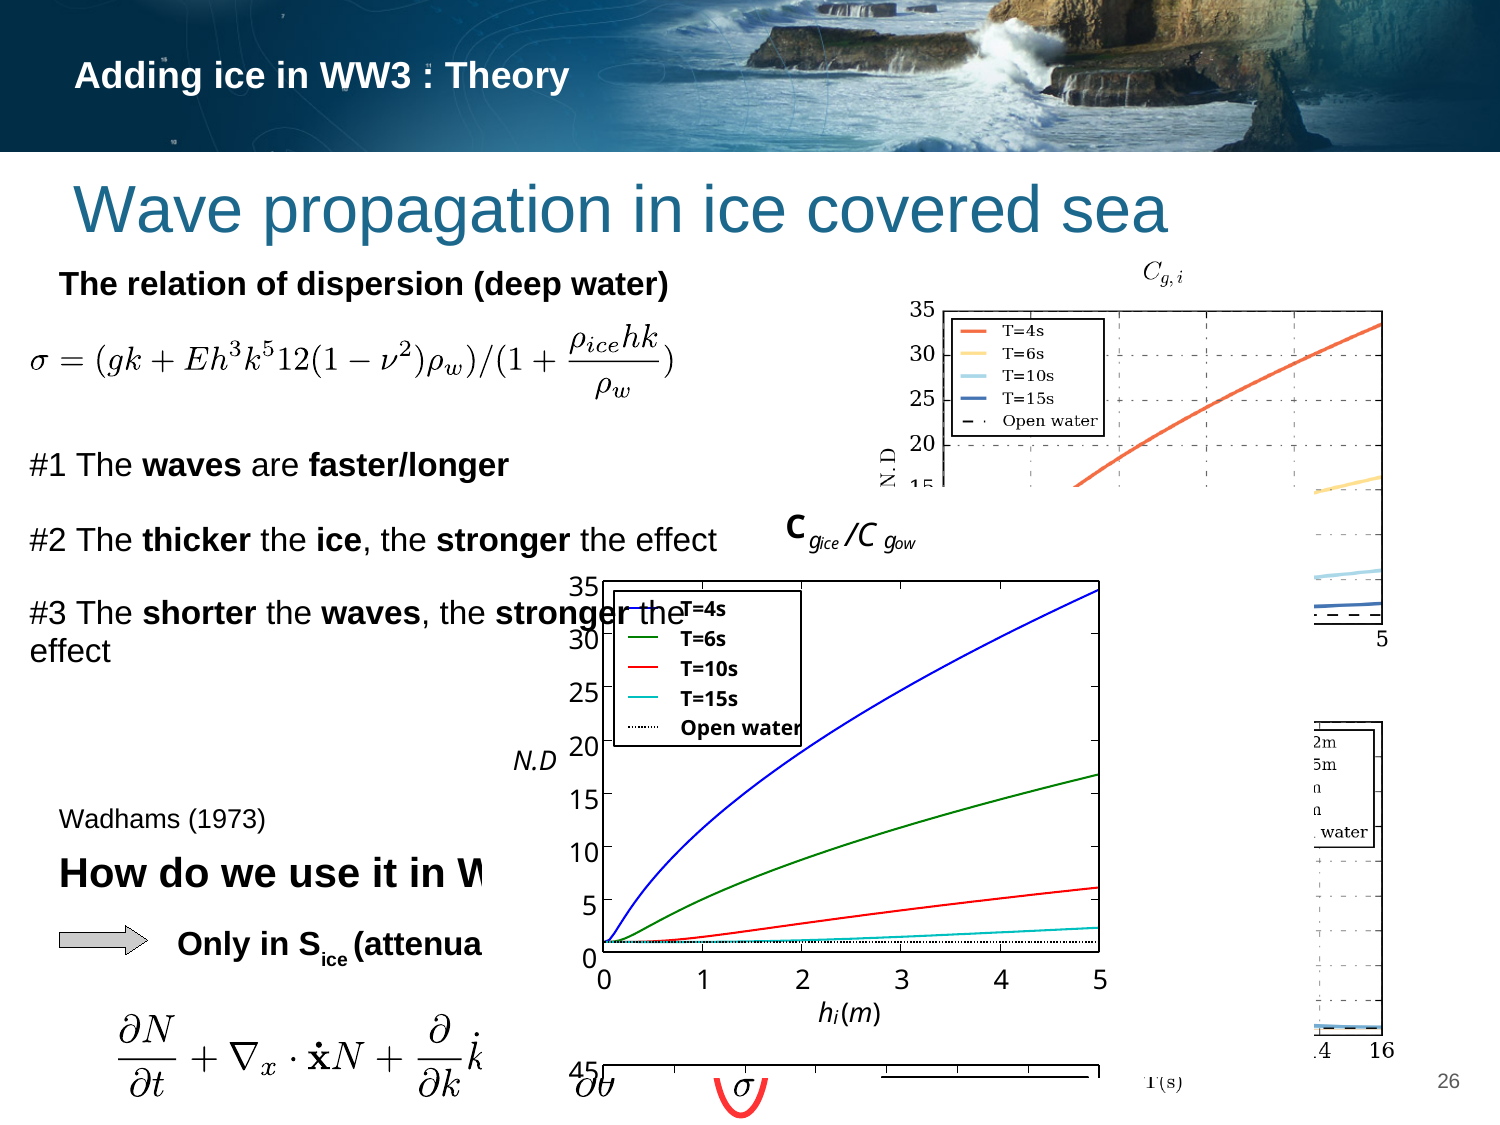

Adding ice in WW3 : Theory
# Wave propagation in ice covered sea
The relation of dispersion (deep water)
#1 The waves are faster/longer
#2 The thicker the ice, the stronger the effect
#3 The shorter the waves, the stronger the effect
Wadhams (1973)
How do we use it in WW3 ?
Only in Sice (attenuation & breaking)